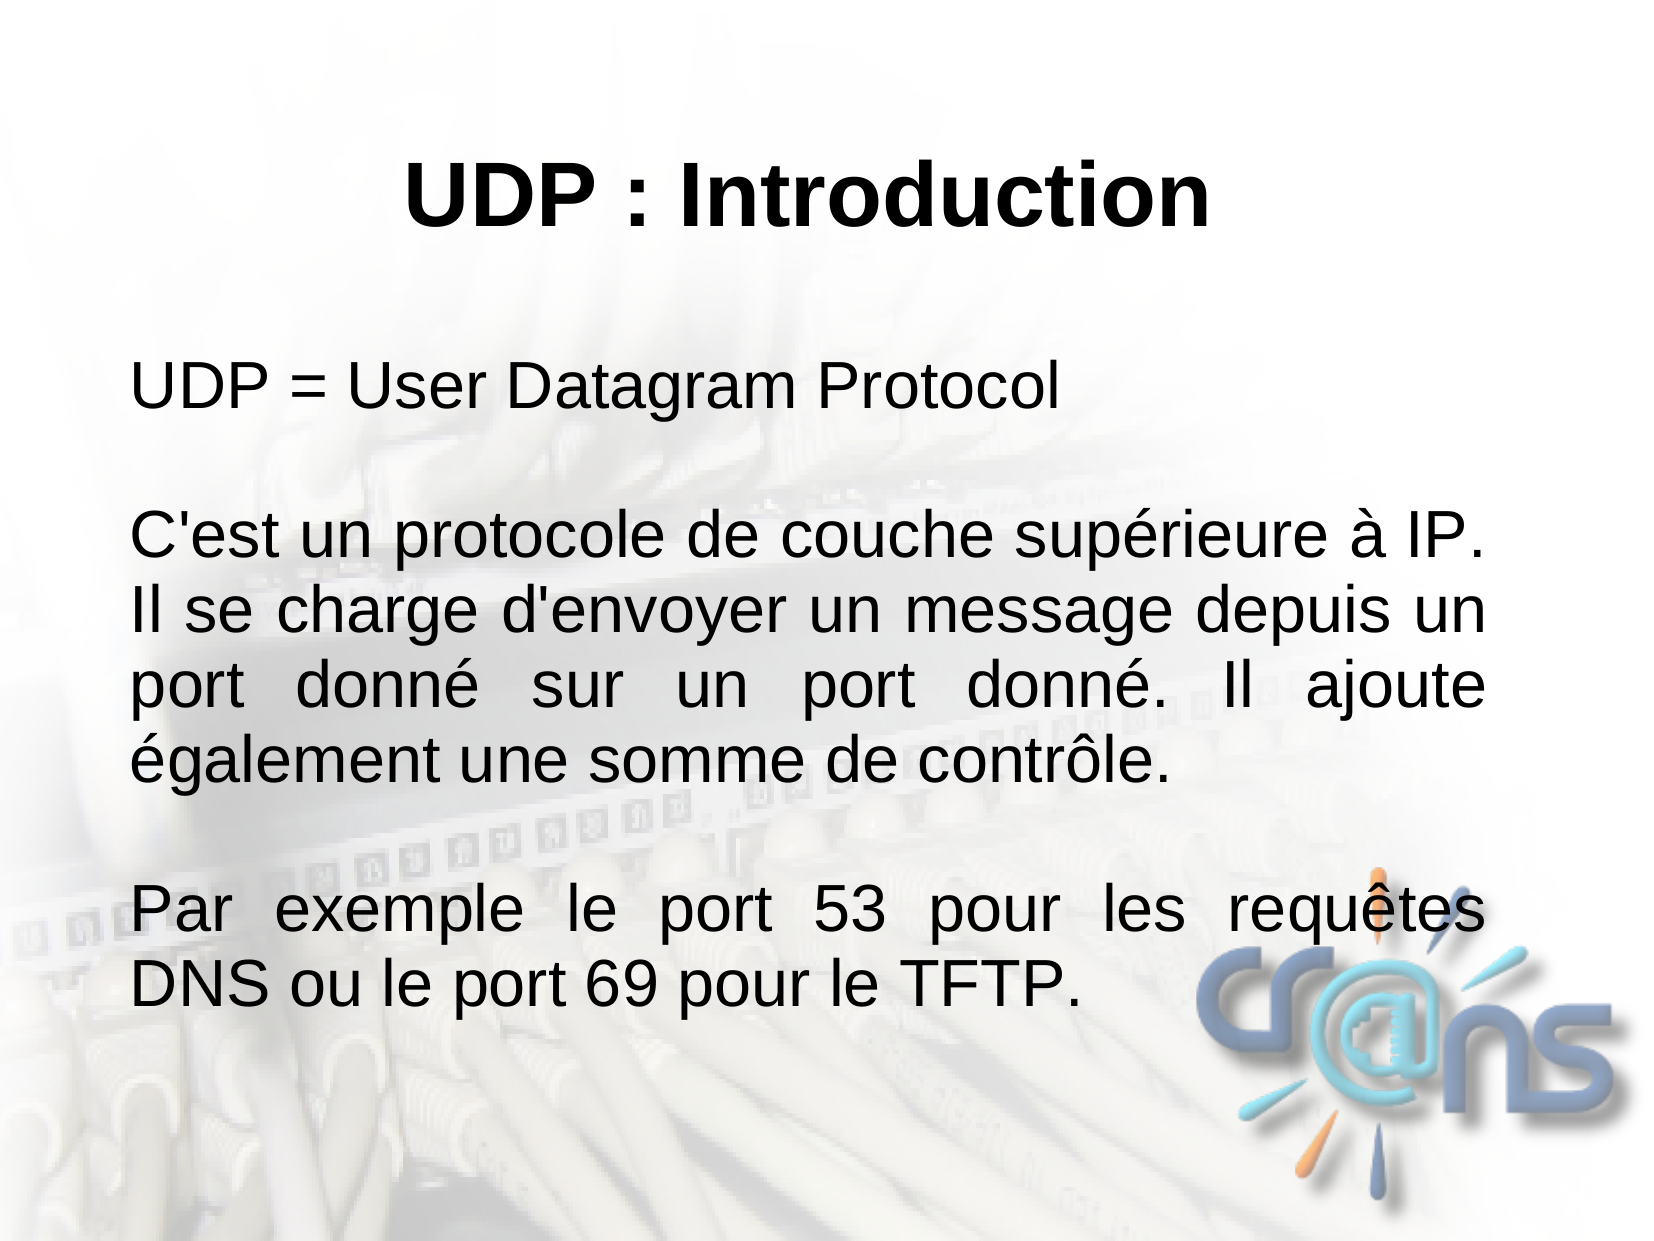

# UDP : Introduction
UDP = User Datagram Protocol
C'est un protocole de couche supérieure à IP. Il se charge d'envoyer un message depuis un port donné sur un port donné. Il ajoute également une somme de contrôle.
Par exemple le port 53 pour les requêtes DNS ou le port 69 pour le TFTP.